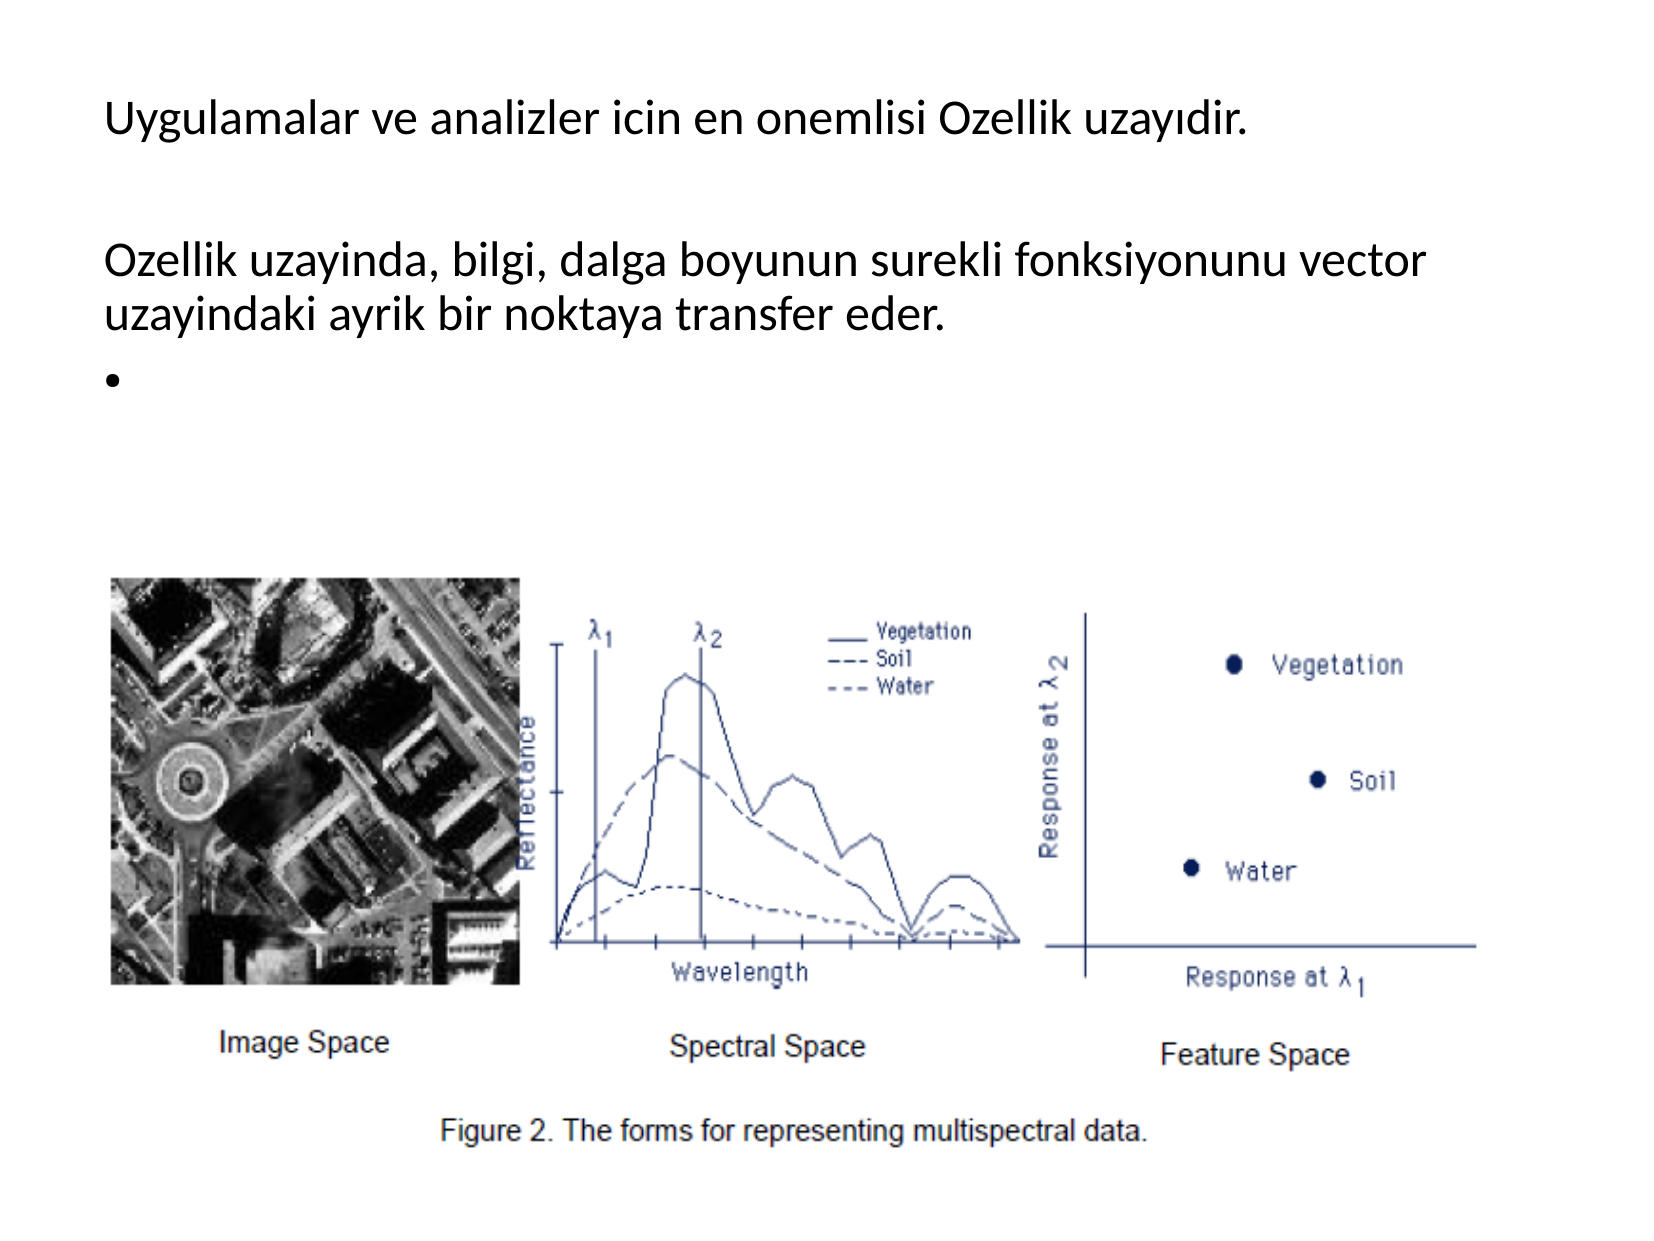

Uygulamalar ve analizler icin en onemlisi Ozellik uzayıdir.
Ozellik uzayinda, bilgi, dalga boyunun surekli fonksiyonunu vector uzayindaki ayrik bir noktaya transfer eder.